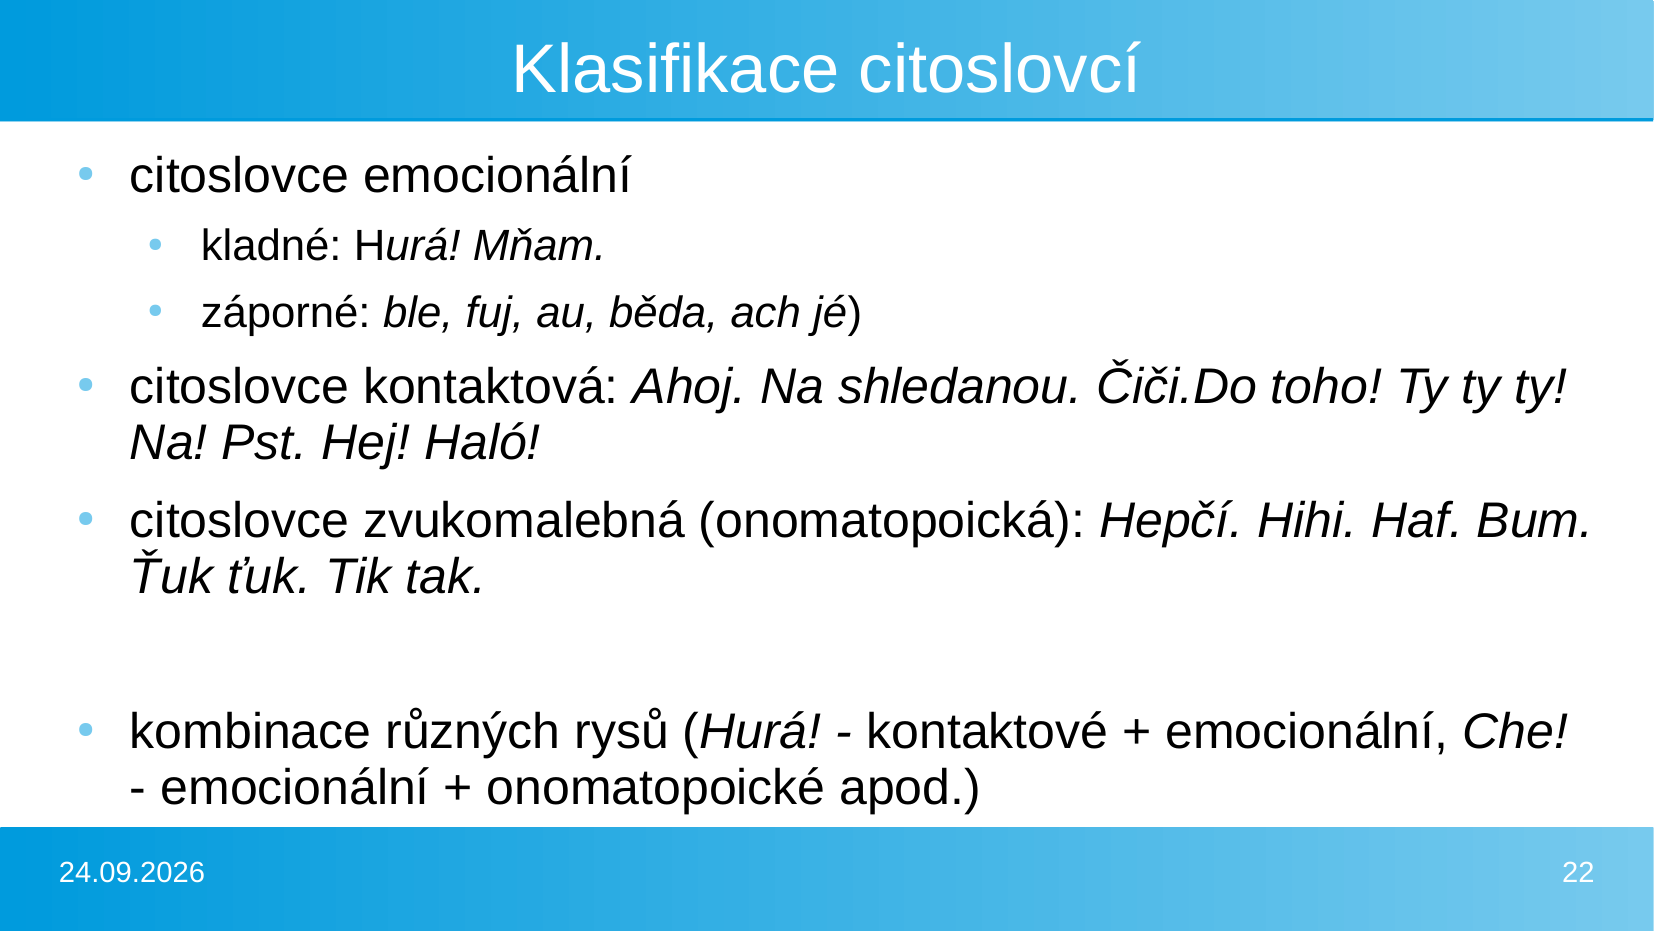

# Klasifikace citoslovcí
citoslovce emocionální
kladné: Hurá! Mňam.
záporné: ble, fuj, au, běda, ach jé)
citoslovce kontaktová: Ahoj. Na shledanou. Čiči.Do toho! Ty ty ty! Na! Pst. Hej! Haló!
citoslovce zvukomalebná (onomatopoická): Hepčí. Hihi. Haf. Bum. Ťuk ťuk. Tik tak.
kombinace různých rysů (Hurá! - kontaktové + emocionální, Che! - emocionální + onomatopoické apod.)
22